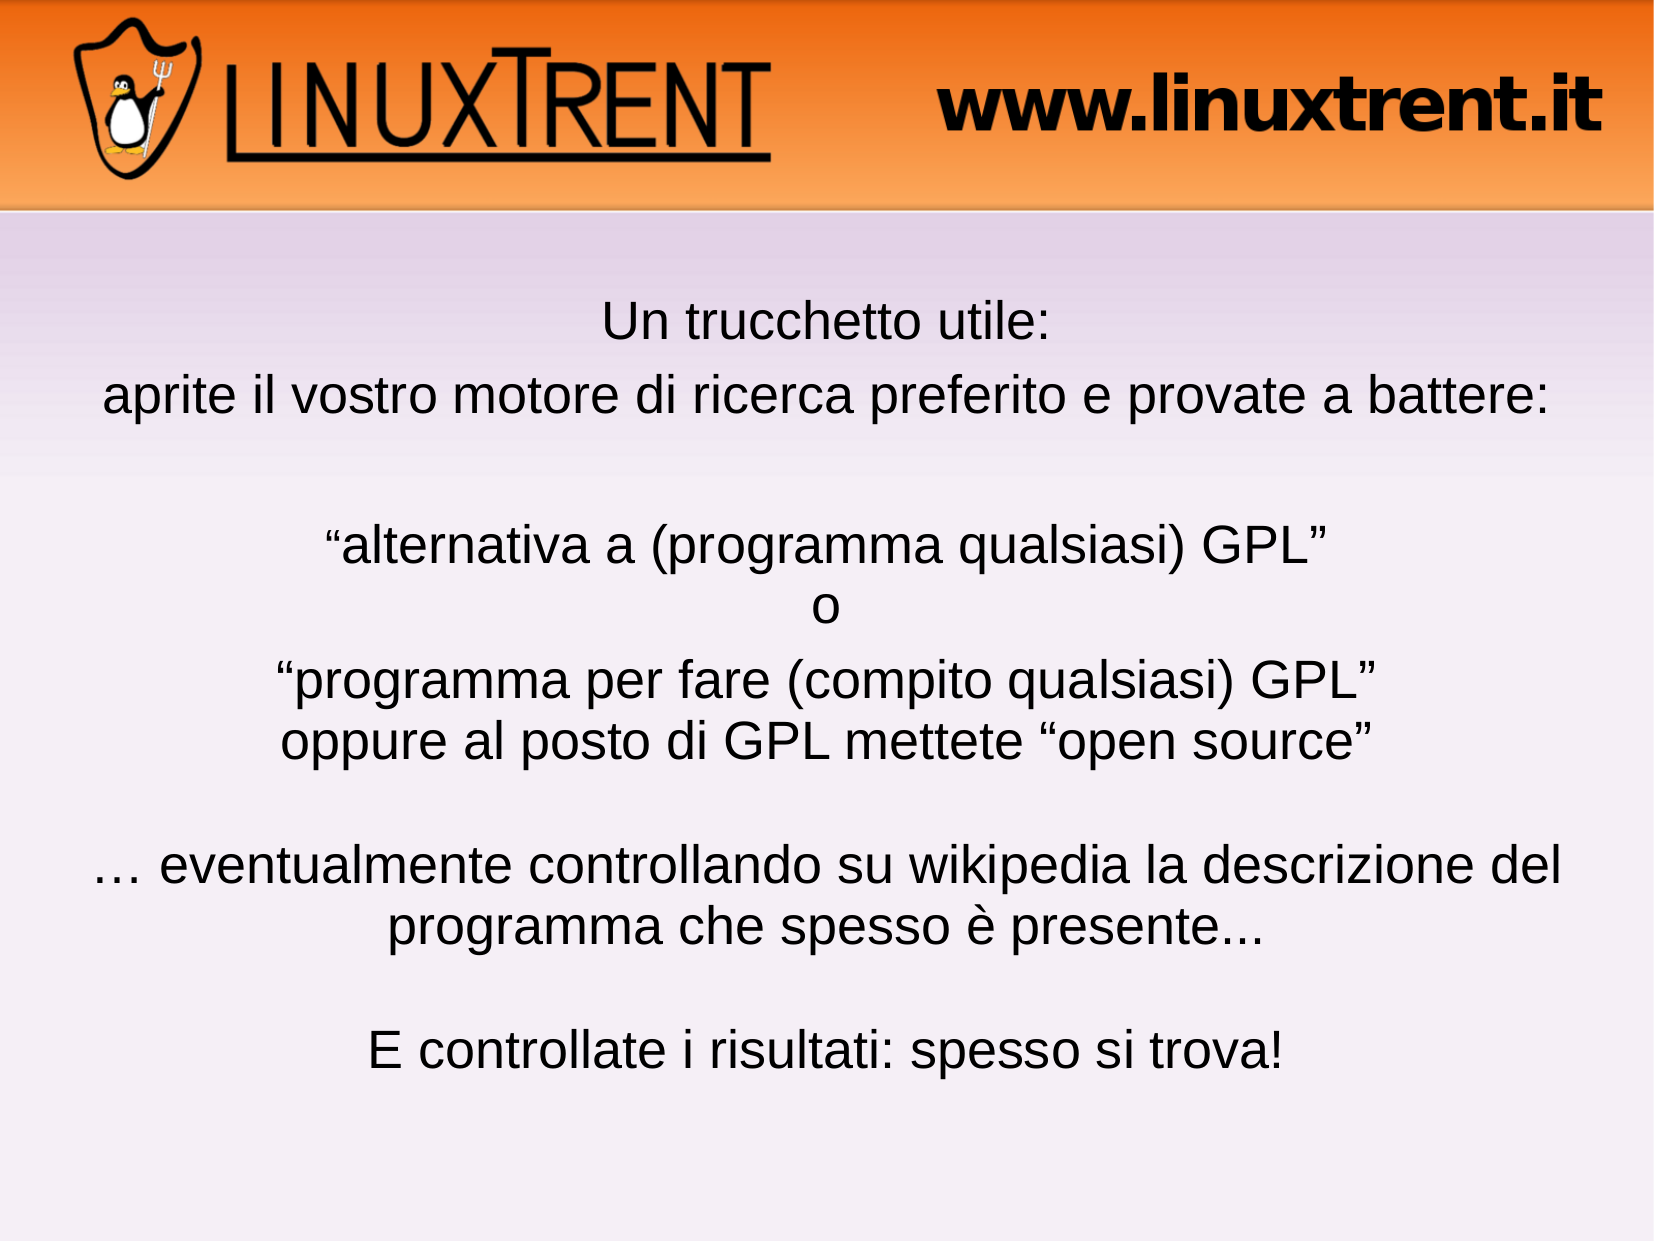

# Un trucchetto utile:
aprite il vostro motore di ricerca preferito e provate a battere:
“alternativa a (programma qualsiasi) GPL”
o
“programma per fare (compito qualsiasi) GPL”
oppure al posto di GPL mettete “open source”
… eventualmente controllando su wikipedia la descrizione del programma che spesso è presente...
E controllate i risultati: spesso si trova!